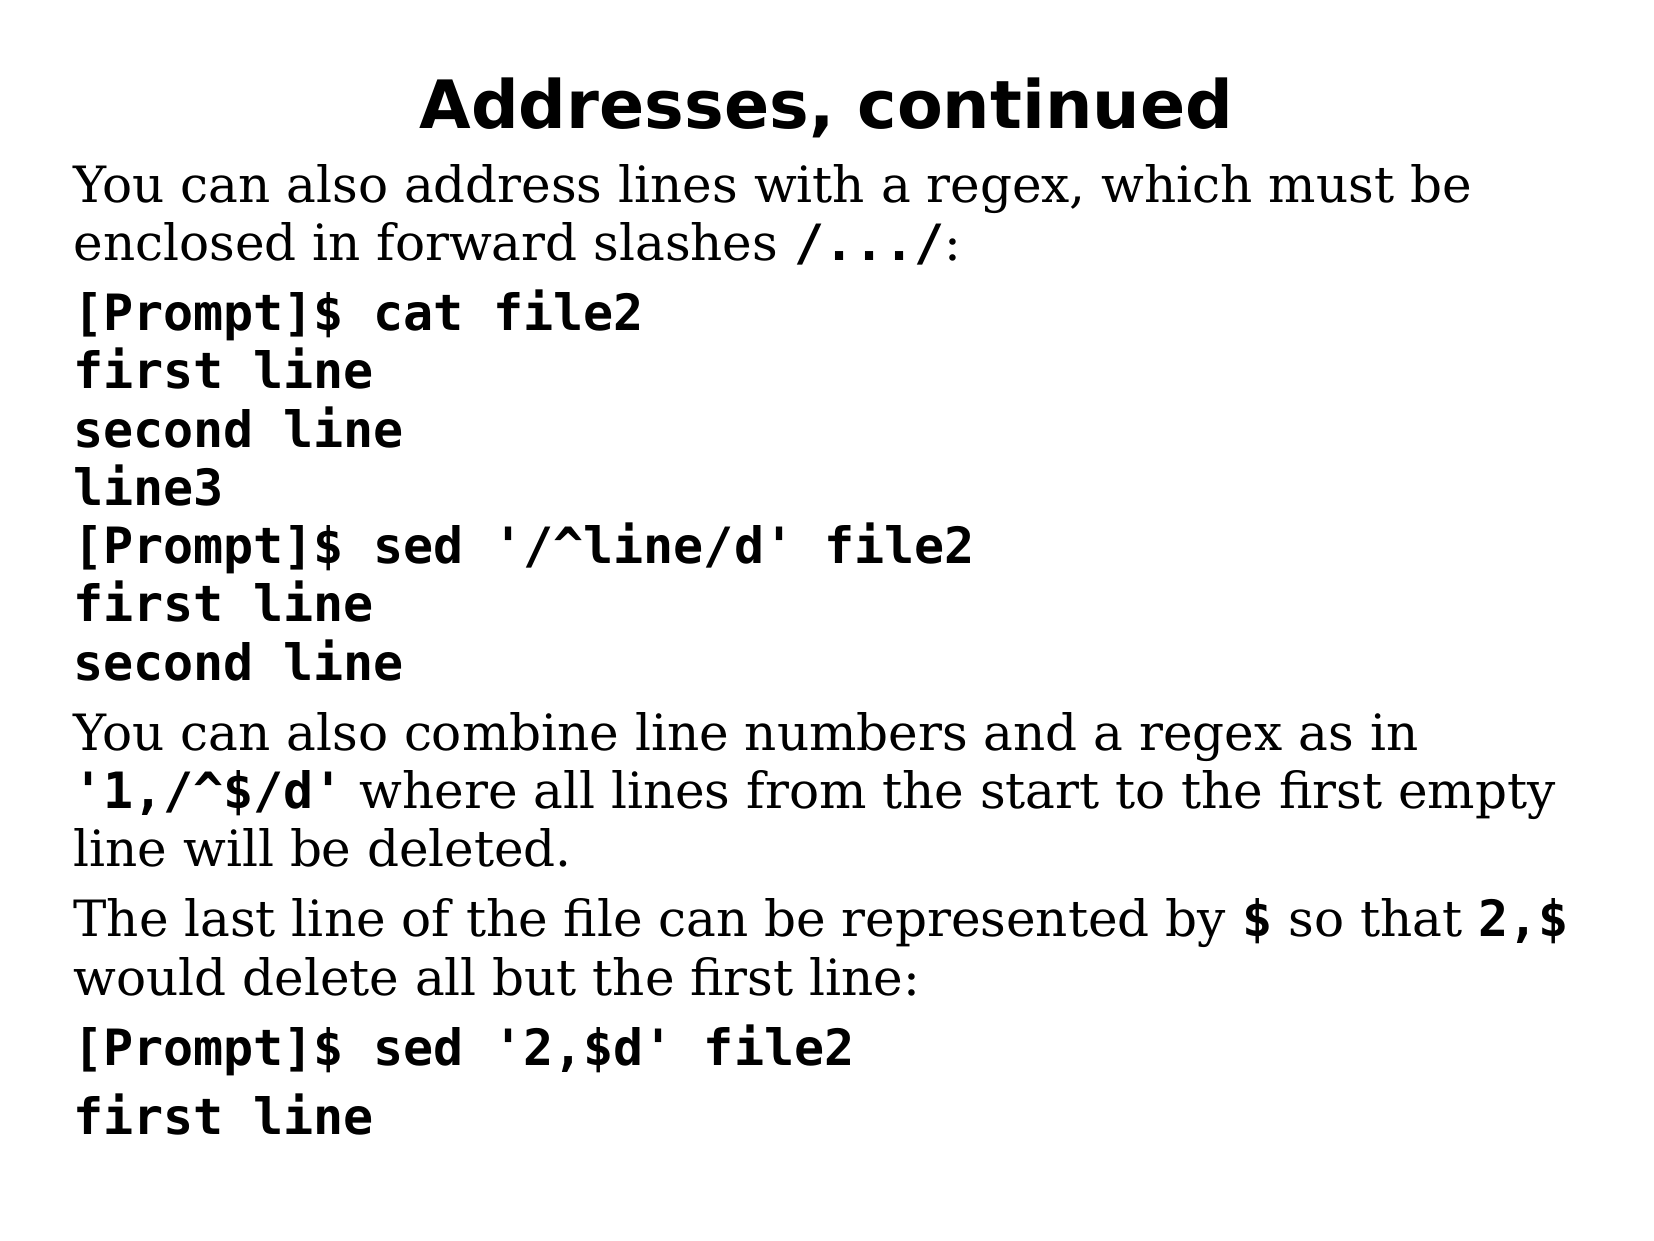

Addresses, continued
You can also address lines with a regex, which must be enclosed in forward slashes /.../:
[Prompt]$ cat file2
first line
second line
line3
[Prompt]$ sed '/^line/d' file2
first line
second line
You can also combine line numbers and a regex as in '1,/^$/d' where all lines from the start to the first empty line will be deleted.
The last line of the file can be represented by $ so that 2,$ would delete all but the first line:
[Prompt]$ sed '2,$d' file2
first line